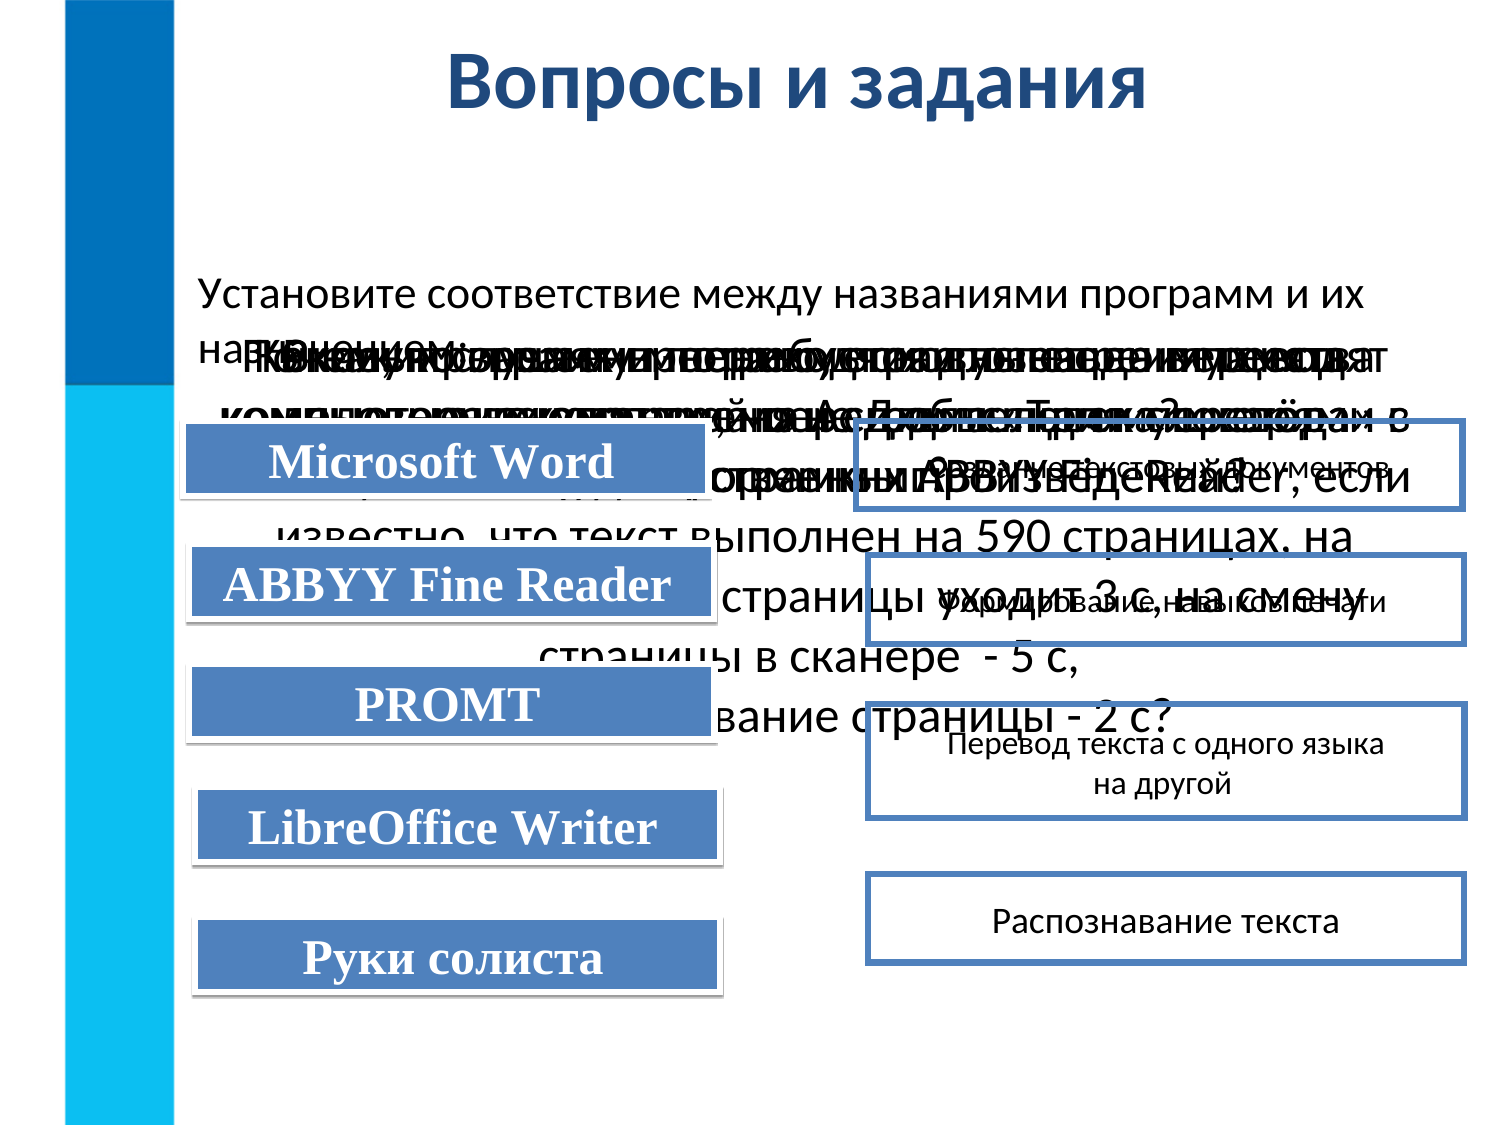

Вопросы и задания
Установите соответствие между названиями программ и их назначением:
В каких случаях программы распознавания текста экономят время и силы человека?
Сколько времени потребуется для ввода в память компьютера текста романа А. Дюма «Три мушкетёра» с помощью сканера и программы ABBYY FineReader, если известно, что текст выполнен на 590 страницах, на сканирование одной страницы уходит 3 с, на смену страницы в сканере - 5 с,
на распознавание страницы - 2 с?
Какие, по вашему мнению, основные преимущества компьютерных словарей перед обычными словарями в форме книг?
Почему программы-переводчики успешно переводят деловые документы, но не годятся для перевода текстов художественных произведений?
Microsoft Word
Создание текстовых документов
ABBYY Fine Reader
Формирование навыков печати
PROMT
Перевод текста с одного языка
на другой
LibreOffice Writer
Распознавание текста
Руки солиста